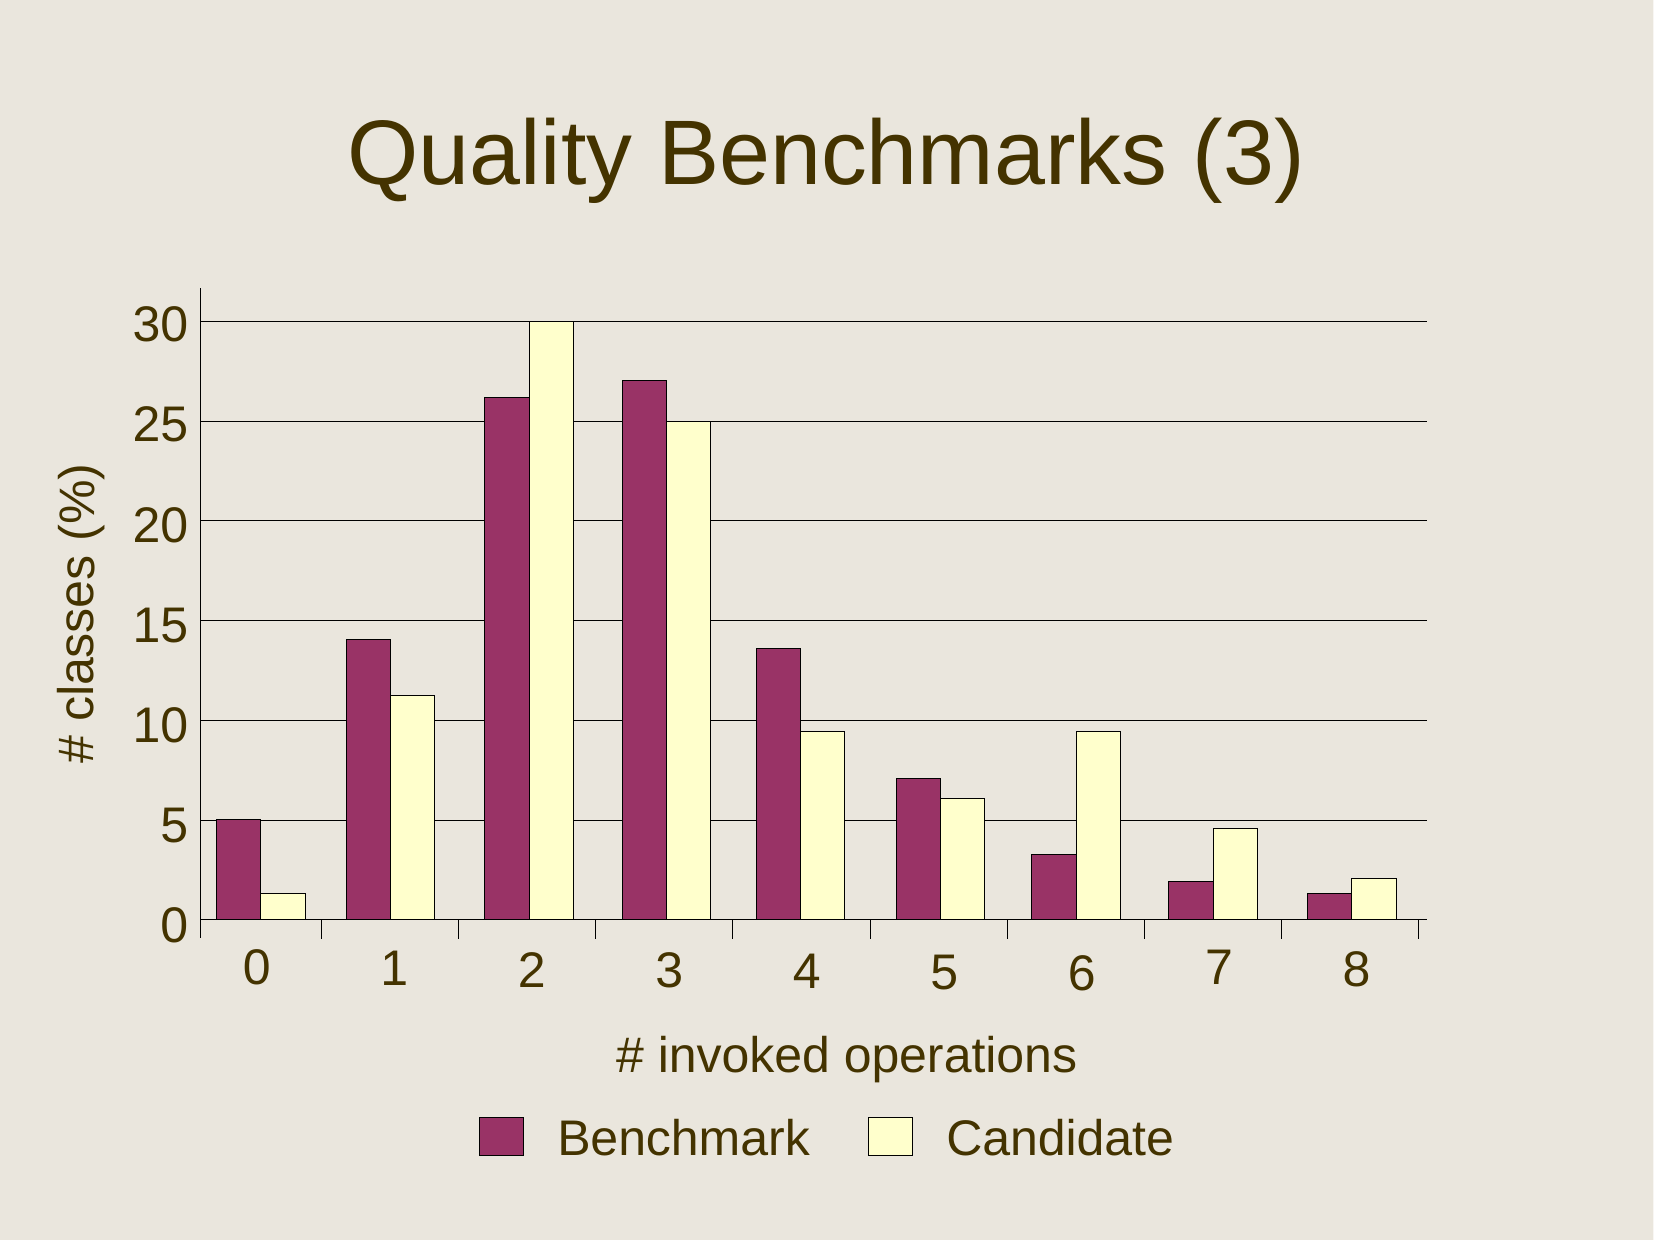

# Quality Benchmarks (3)
30
25
20
# classes (%)
15
10
5
0
0
7
1
8
2
3
4
5
6
# invoked operations
Benchmark
Candidate